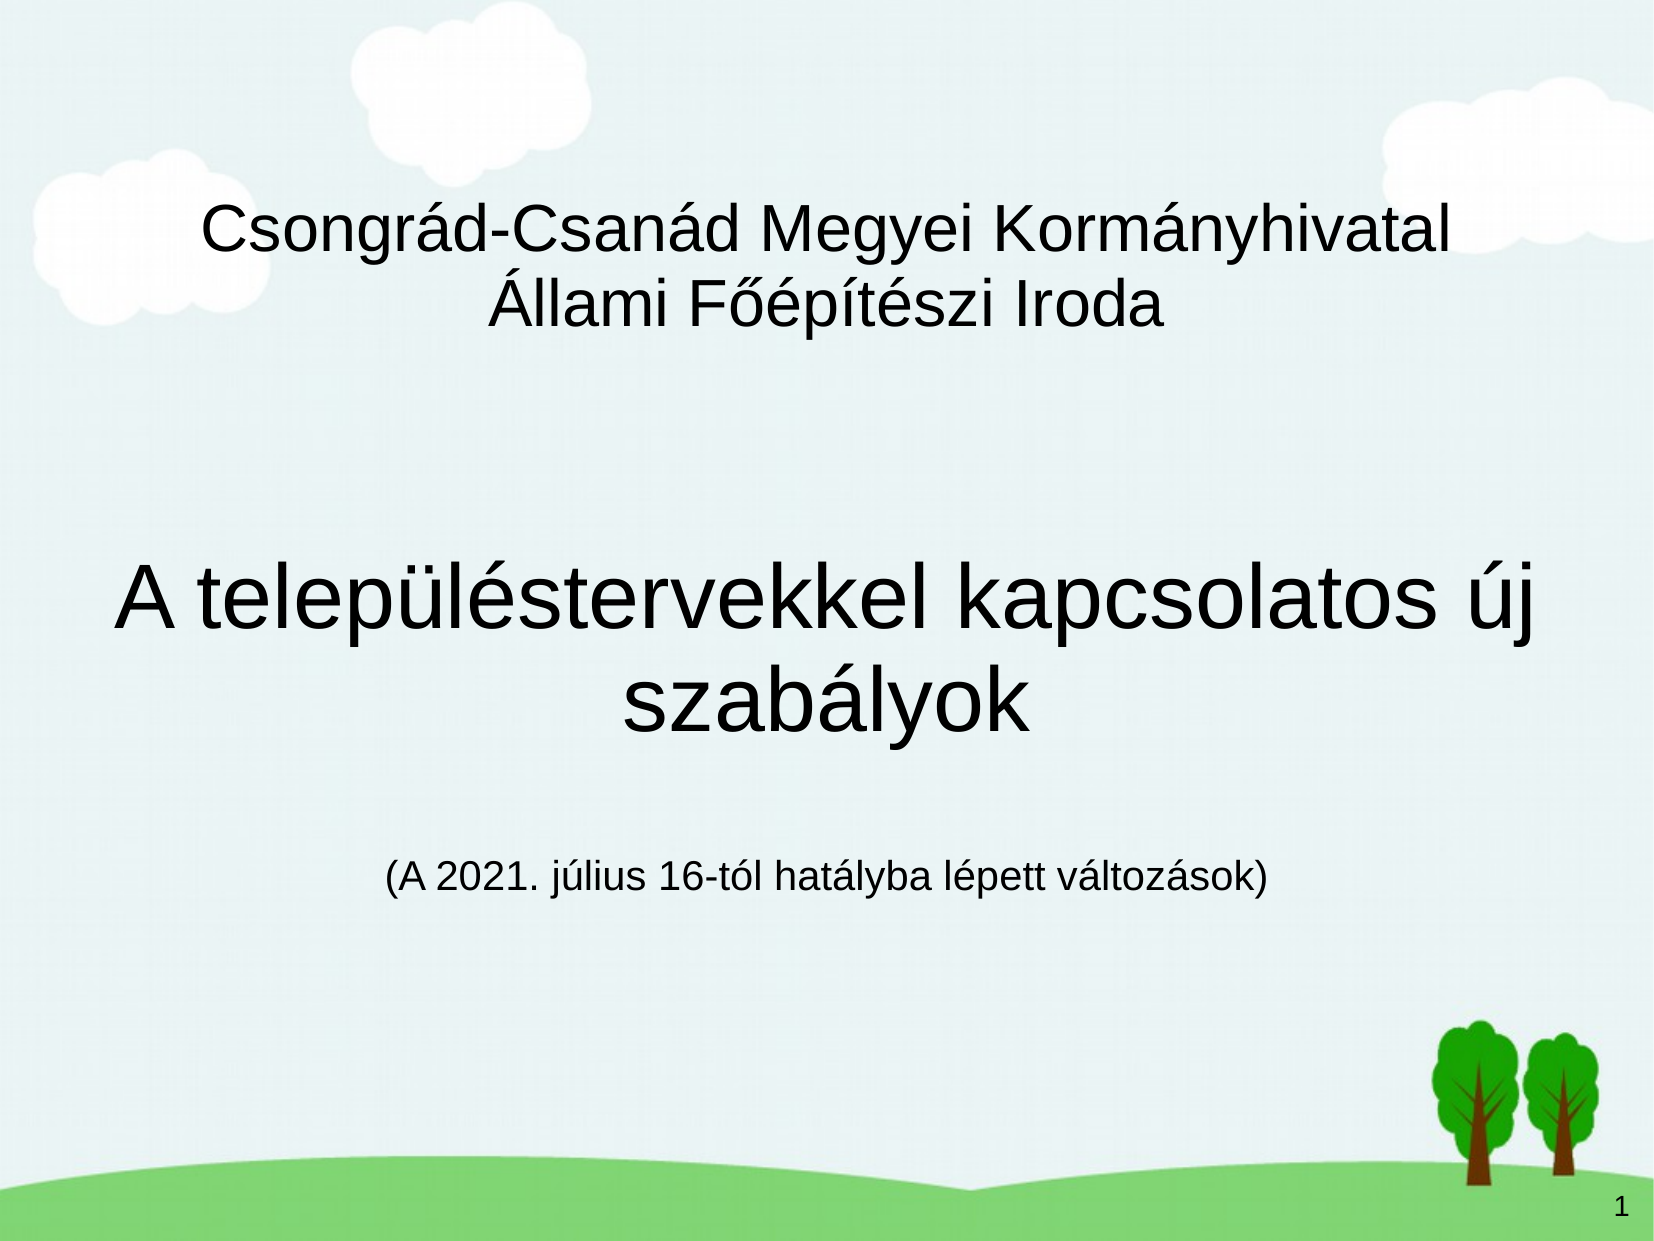

# Csongrád-Csanád Megyei Kormányhivatal Állami Főépítészi Iroda A településtervekkel kapcsolatos új szabályok (A 2021. július 16-tól hatályba lépett változások)
1